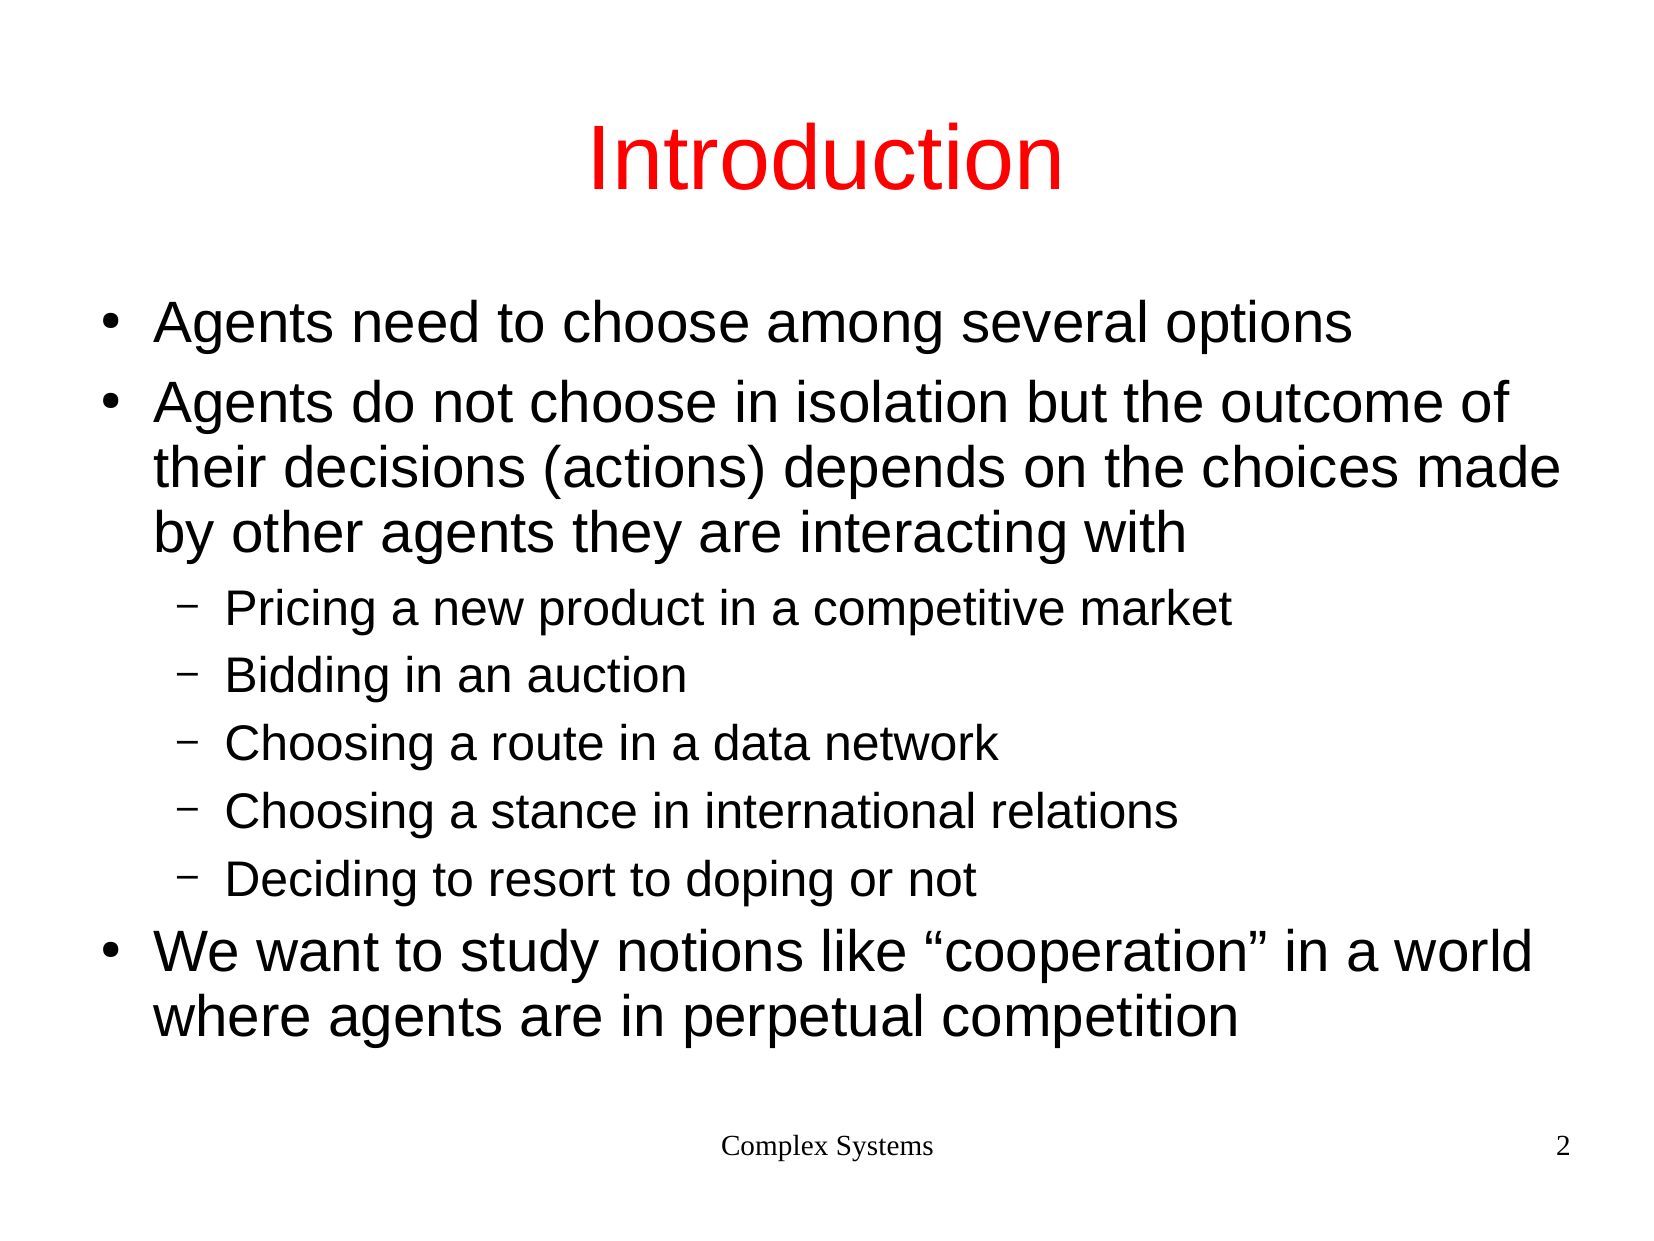

# Introduction
Agents need to choose among several options
Agents do not choose in isolation but the outcome of their decisions (actions) depends on the choices made by other agents they are interacting with
Pricing a new product in a competitive market
Bidding in an auction
Choosing a route in a data network
Choosing a stance in international relations
Deciding to resort to doping or not
We want to study notions like “cooperation” in a world where agents are in perpetual competition
Complex Systems
2